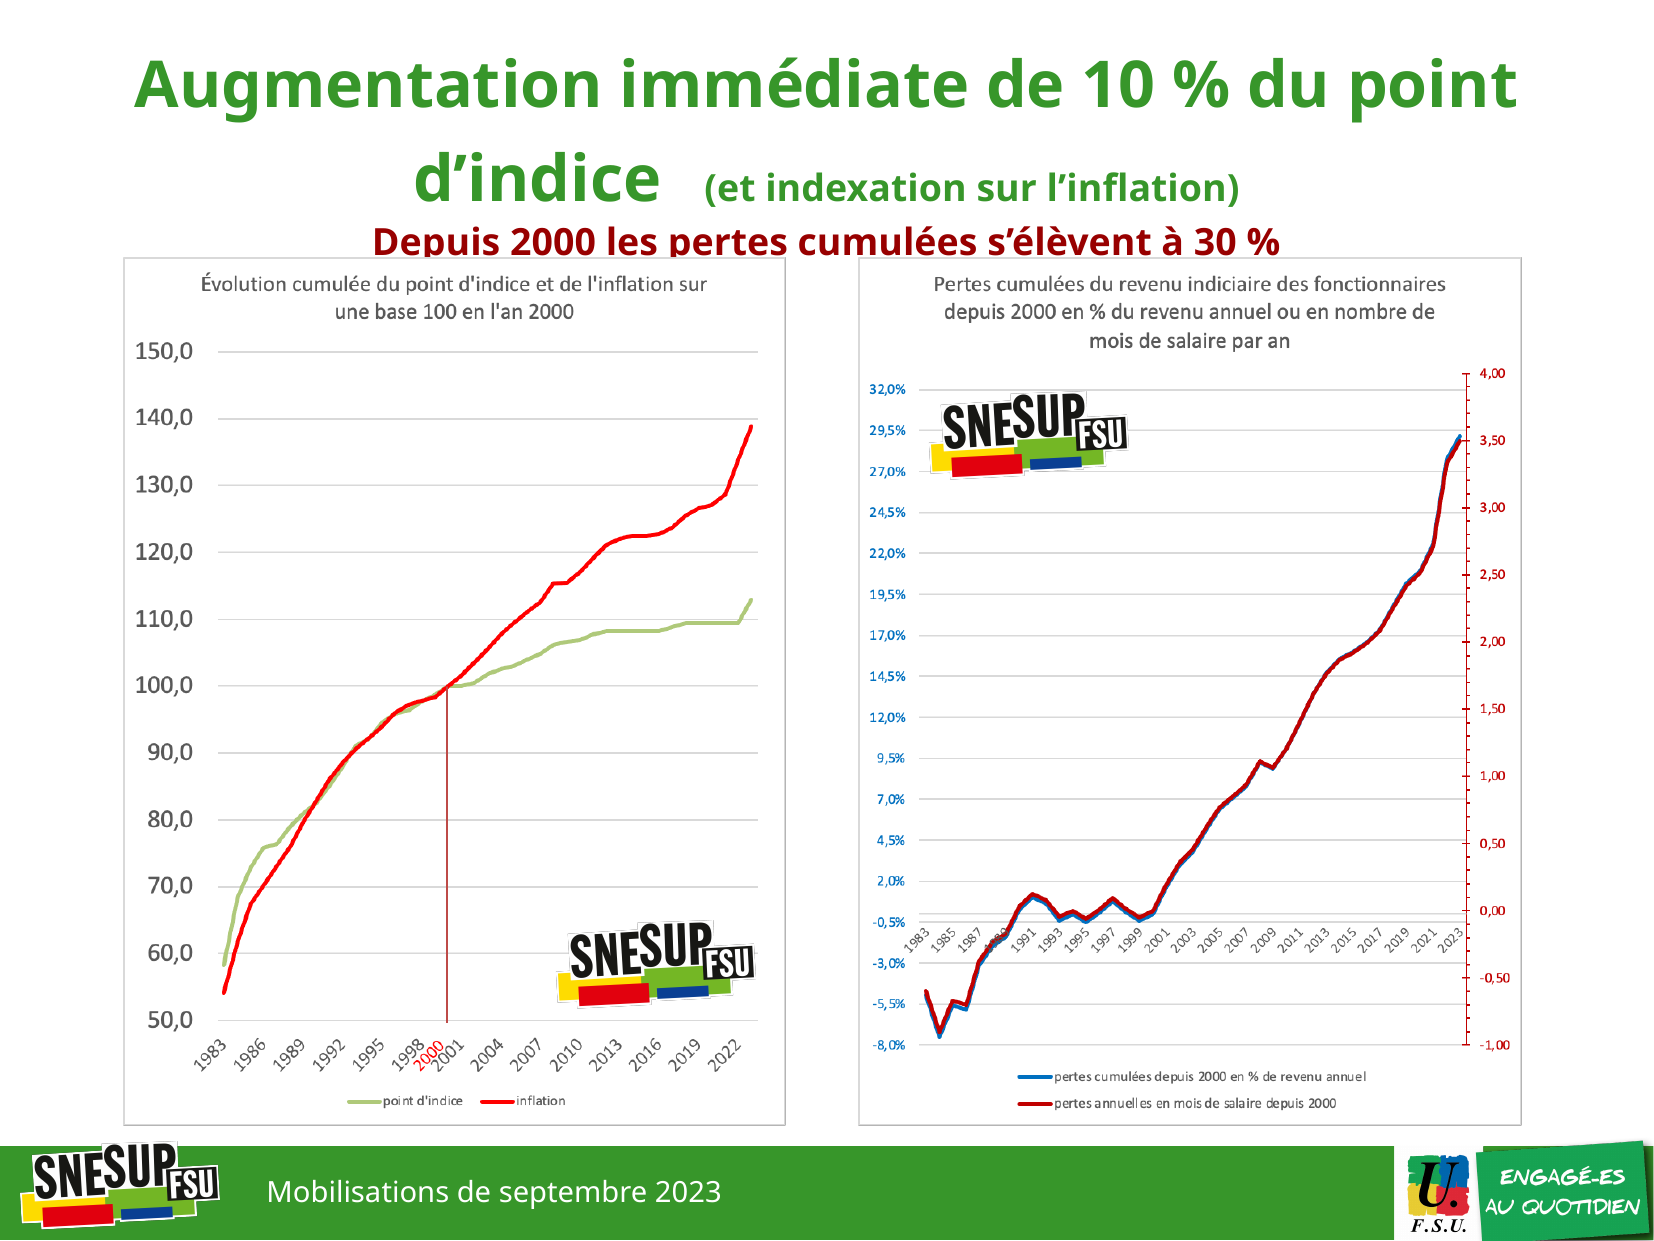

# Augmentation immédiate de 10 % du point d’indice (et indexation sur l’inflation) Depuis 2000 les pertes cumulées s’élèvent à 30 %